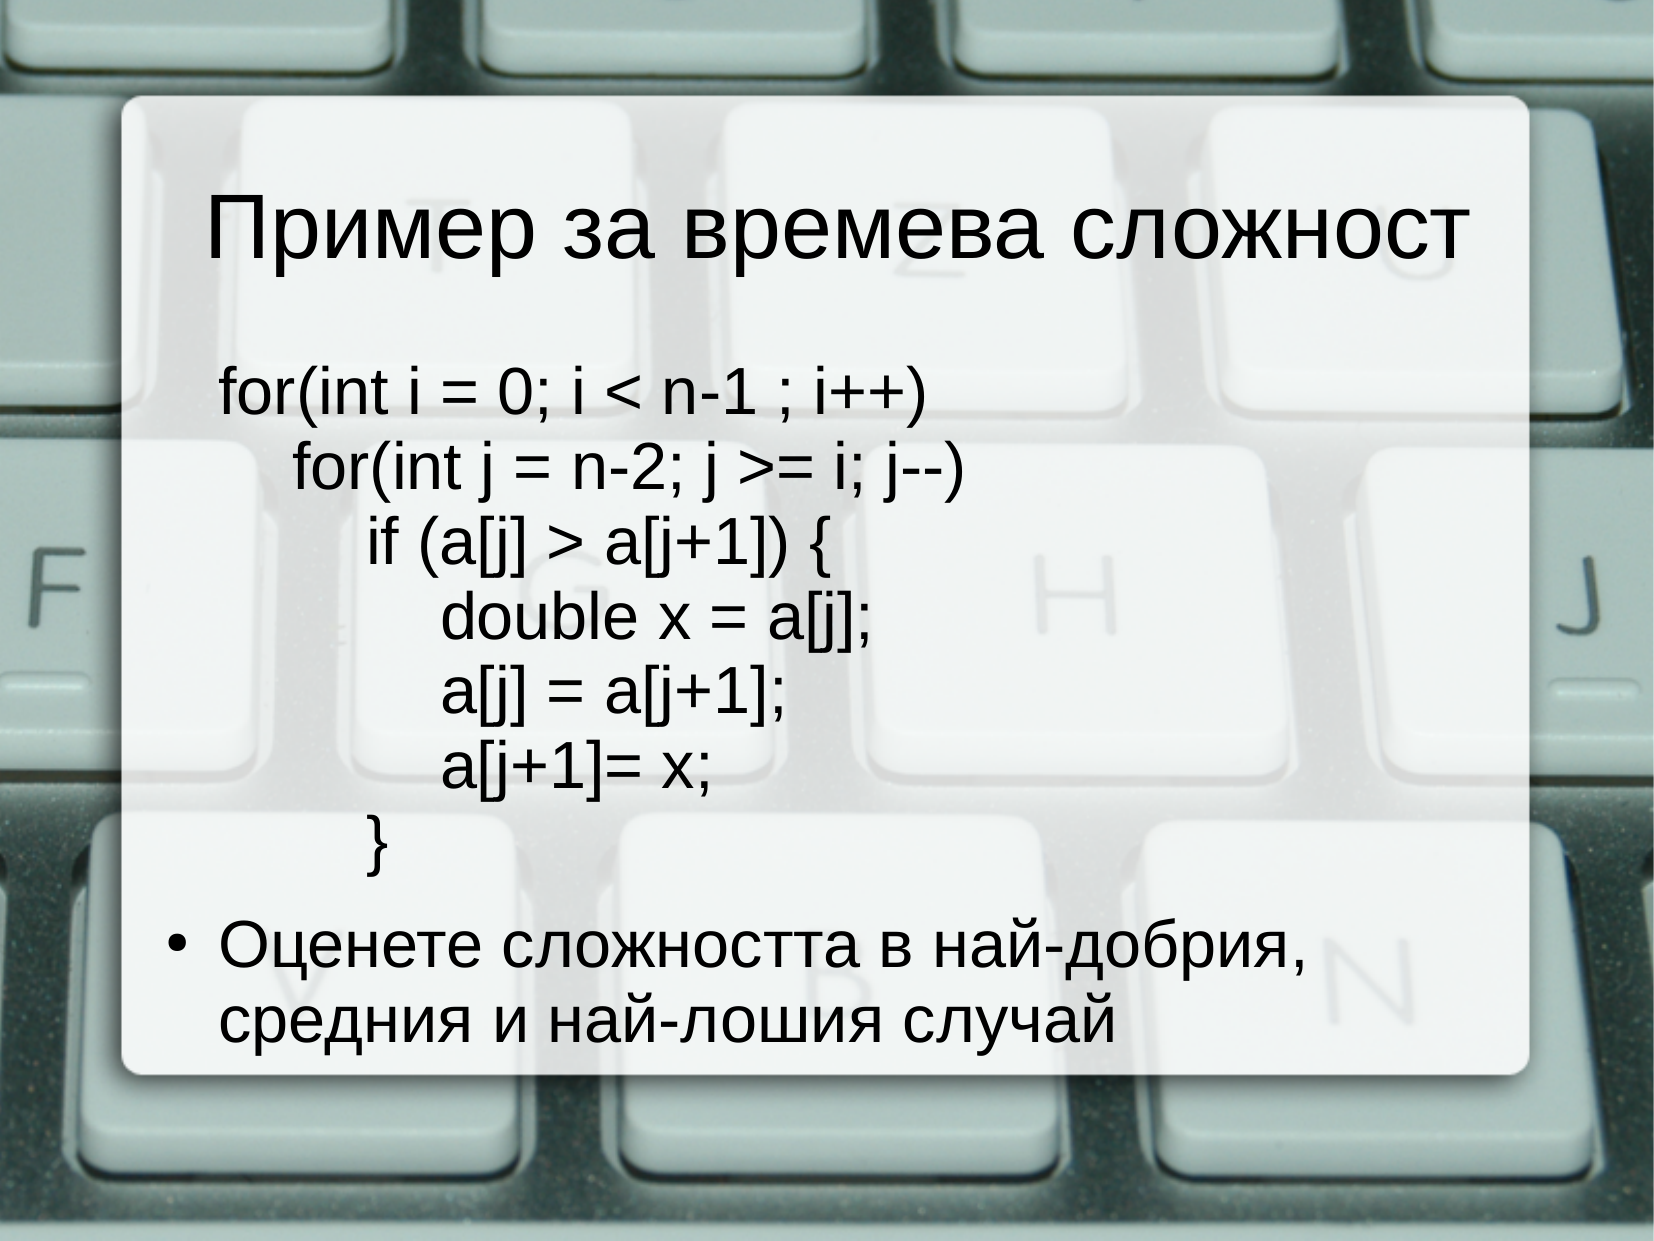

# Пример за времева сложност
for(int i = 0; i < n-1 ; i++)
	for(int j = n-2; j >= i; j--)
		if (a[j] > a[j+1]) {
			double x = a[j];
			a[j] = a[j+1];
			a[j+1]= x;
		}
Оценете сложността в най-добрия, средния и най-лошия случай